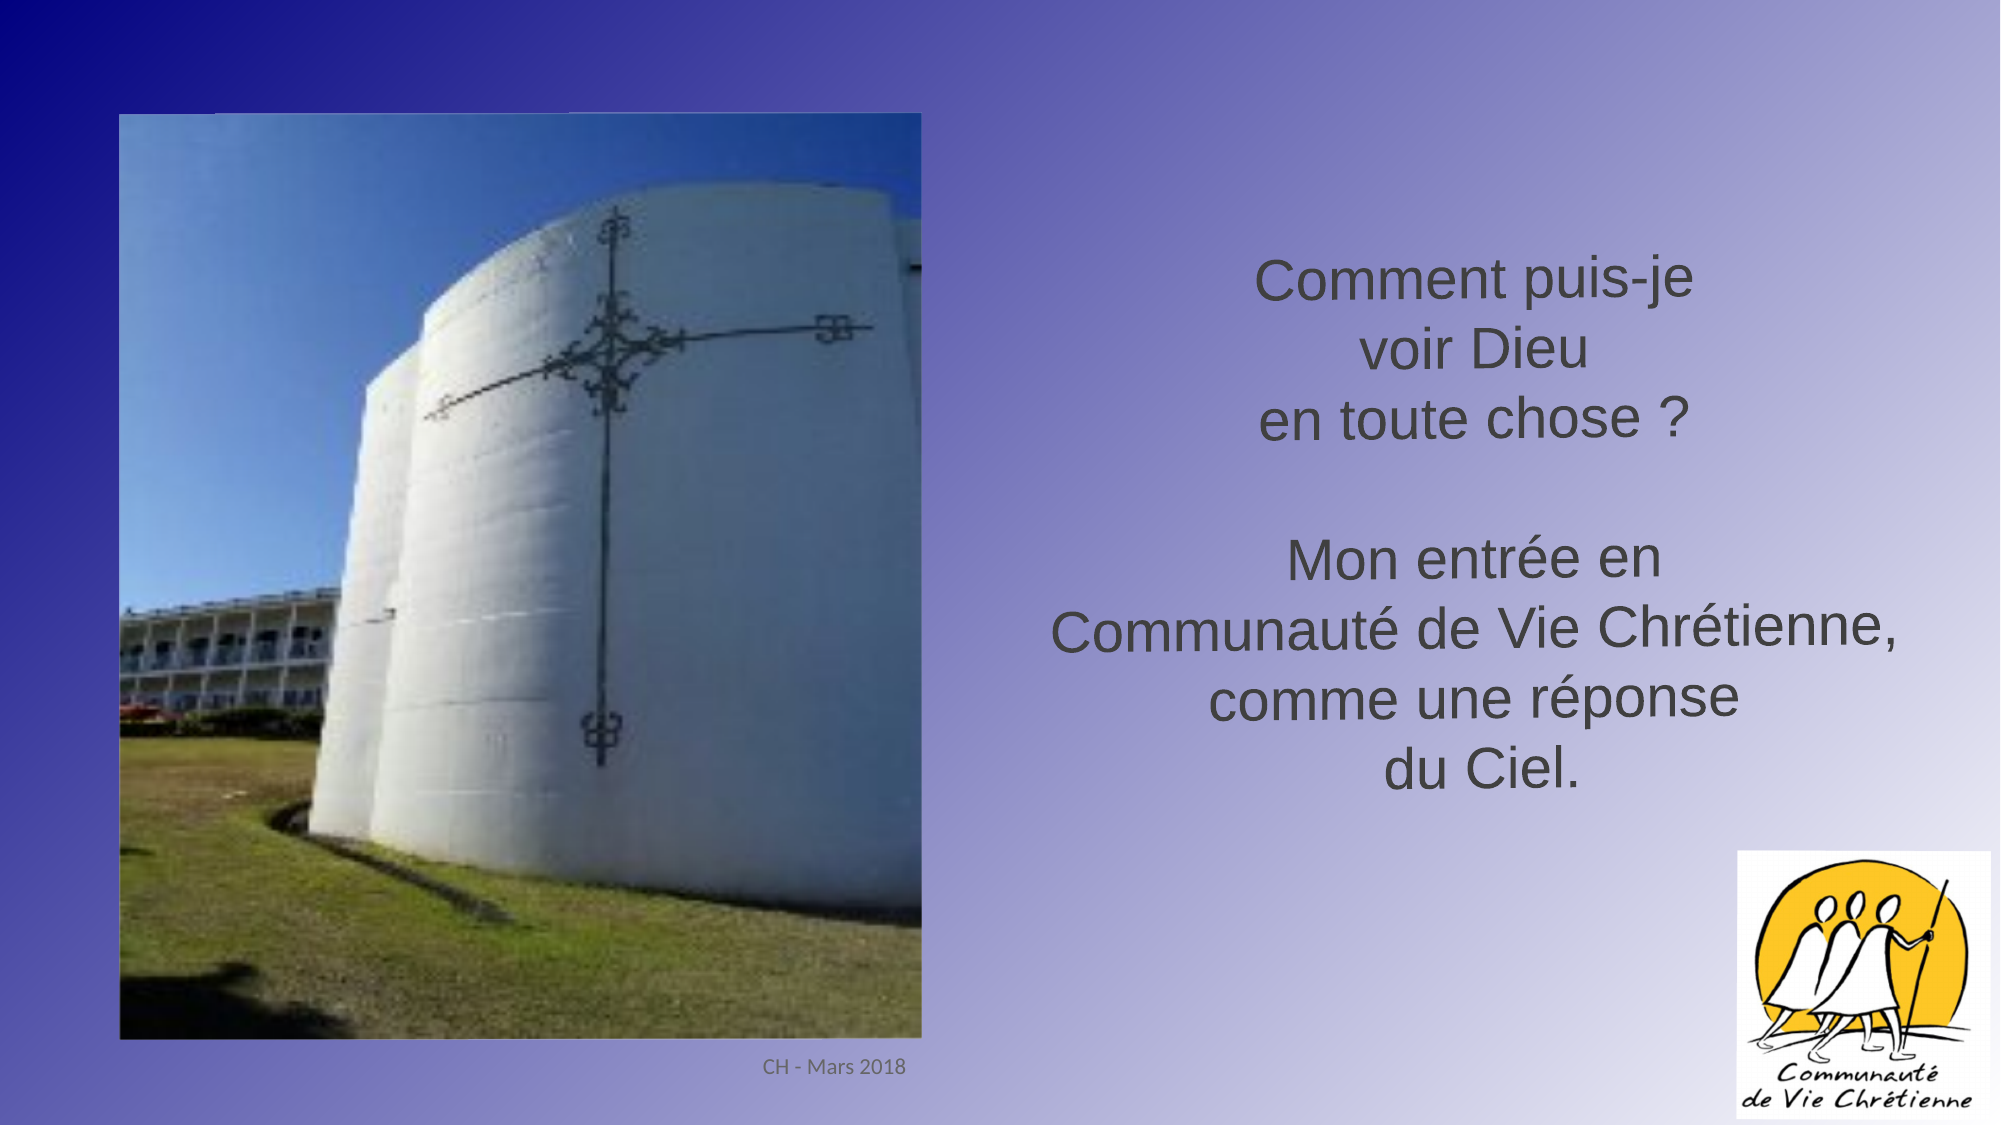

Comment puis-je
voir Dieu
en toute chose ?
Mon entrée en
Communauté de Vie Chrétienne,
comme une réponse
du Ciel.
CH - Mars 2018